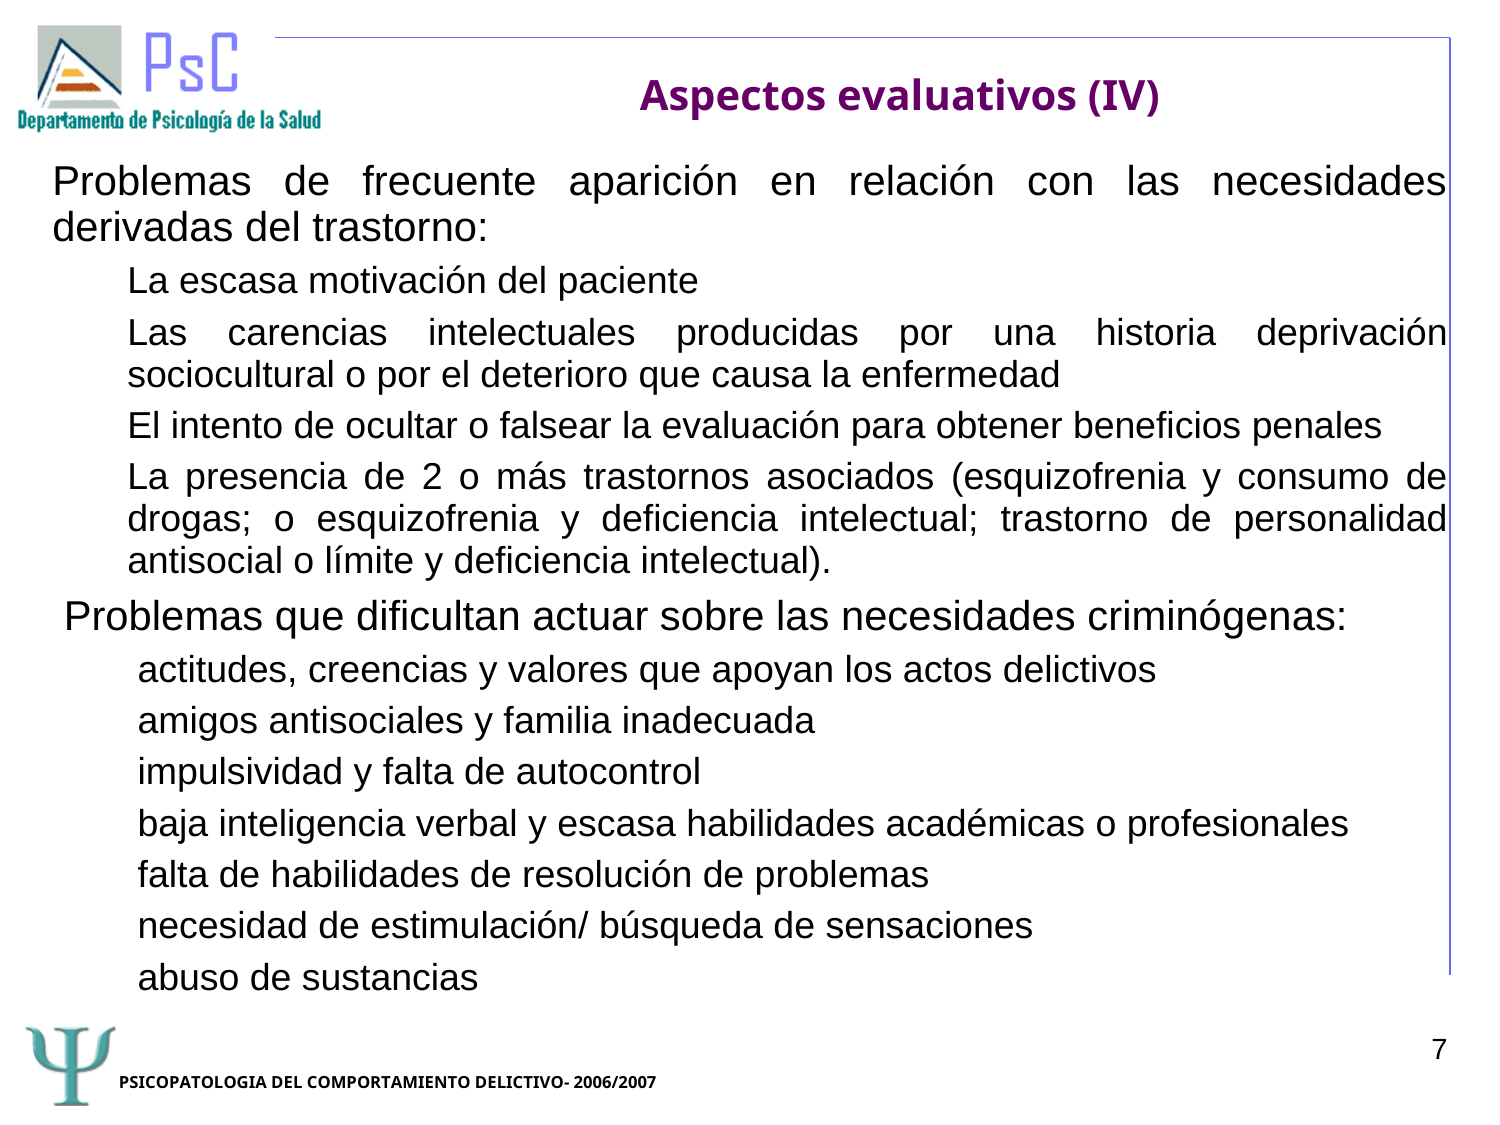

# Aspectos evaluativos (IV)
Problemas de frecuente aparición en relación con las necesidades derivadas del trastorno:
La escasa motivación del paciente
Las carencias intelectuales producidas por una historia deprivación sociocultural o por el deterioro que causa la enfermedad
El intento de ocultar o falsear la evaluación para obtener beneficios penales
La presencia de 2 o más trastornos asociados (esquizofrenia y consumo de drogas; o esquizofrenia y deficiencia intelectual; trastorno de personalidad antisocial o límite y deficiencia intelectual).
 Problemas que dificultan actuar sobre las necesidades criminógenas:
 actitudes, creencias y valores que apoyan los actos delictivos
 amigos antisociales y familia inadecuada
 impulsividad y falta de autocontrol
 baja inteligencia verbal y escasa habilidades académicas o profesionales
 falta de habilidades de resolución de problemas
 necesidad de estimulación/ búsqueda de sensaciones
 abuso de sustancias
7